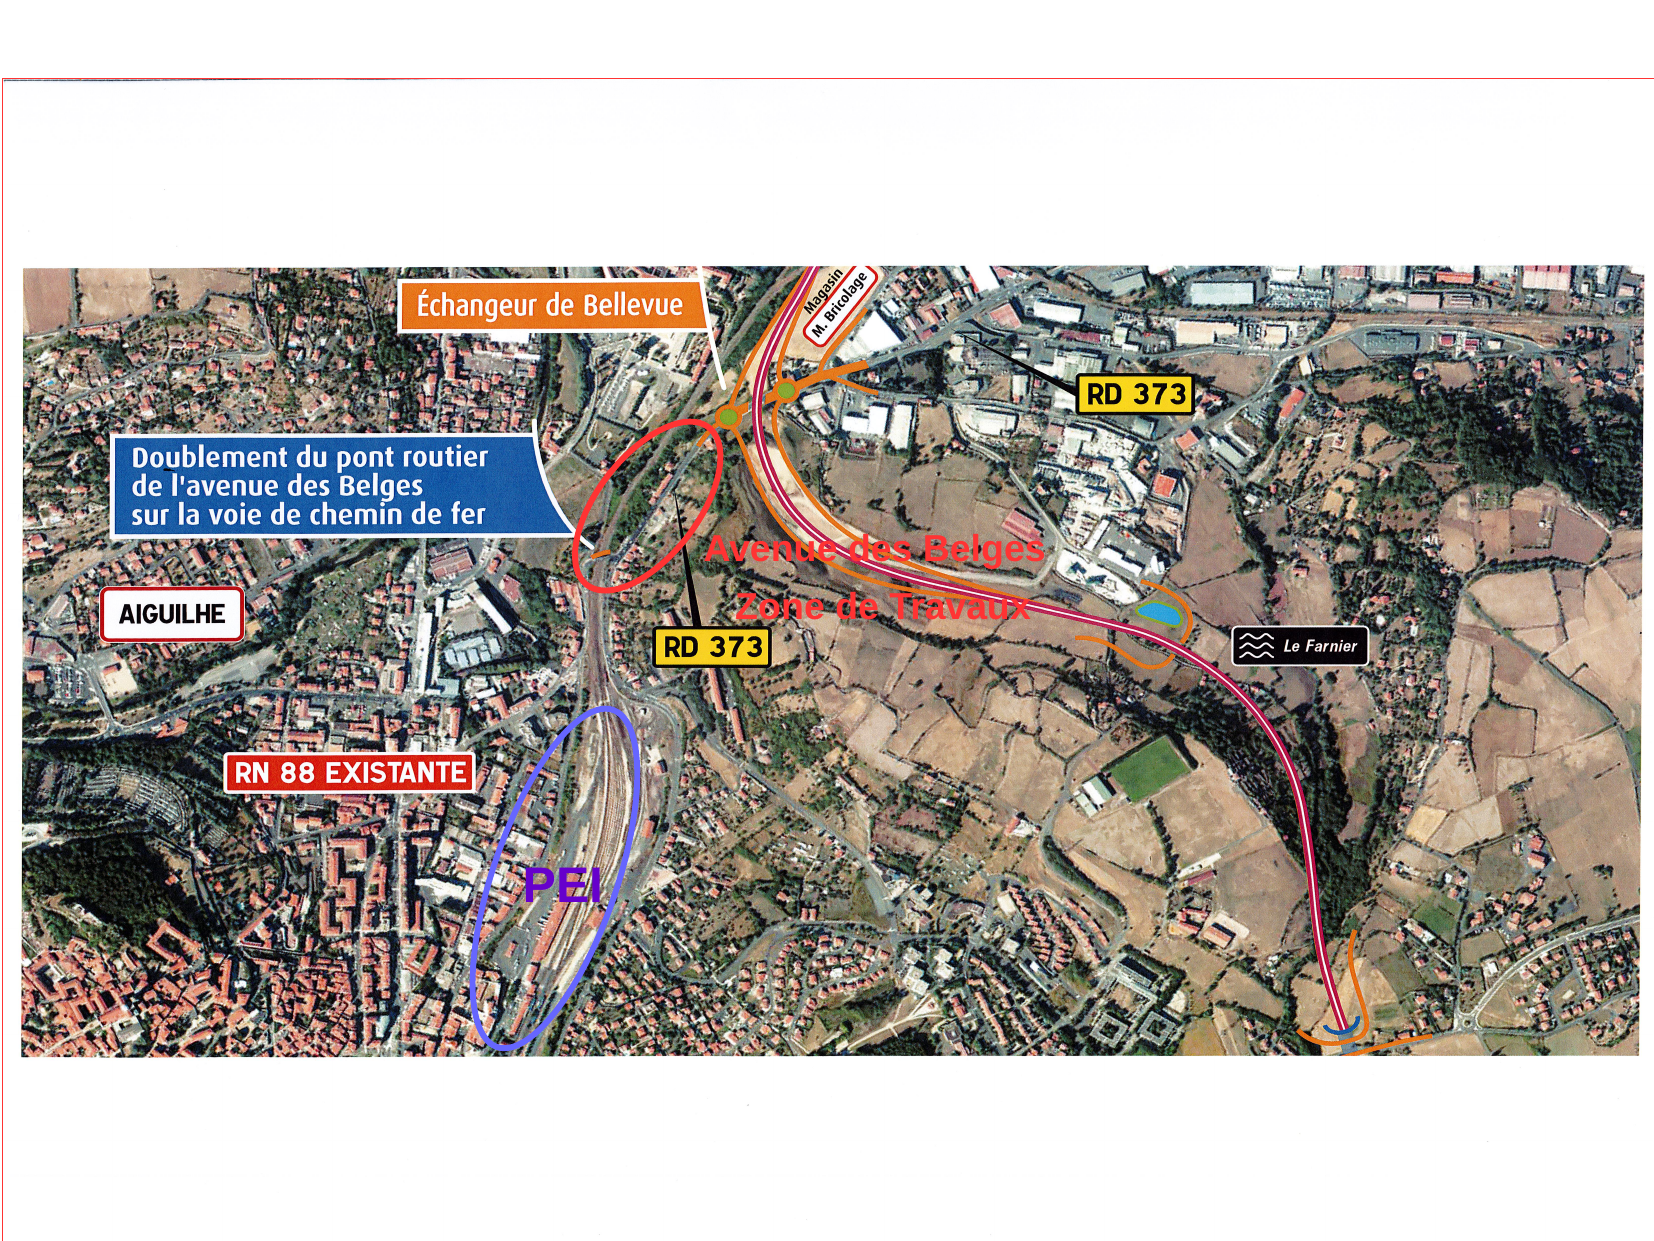

#
Avenue des Belges
Zone de Travaux
PEI